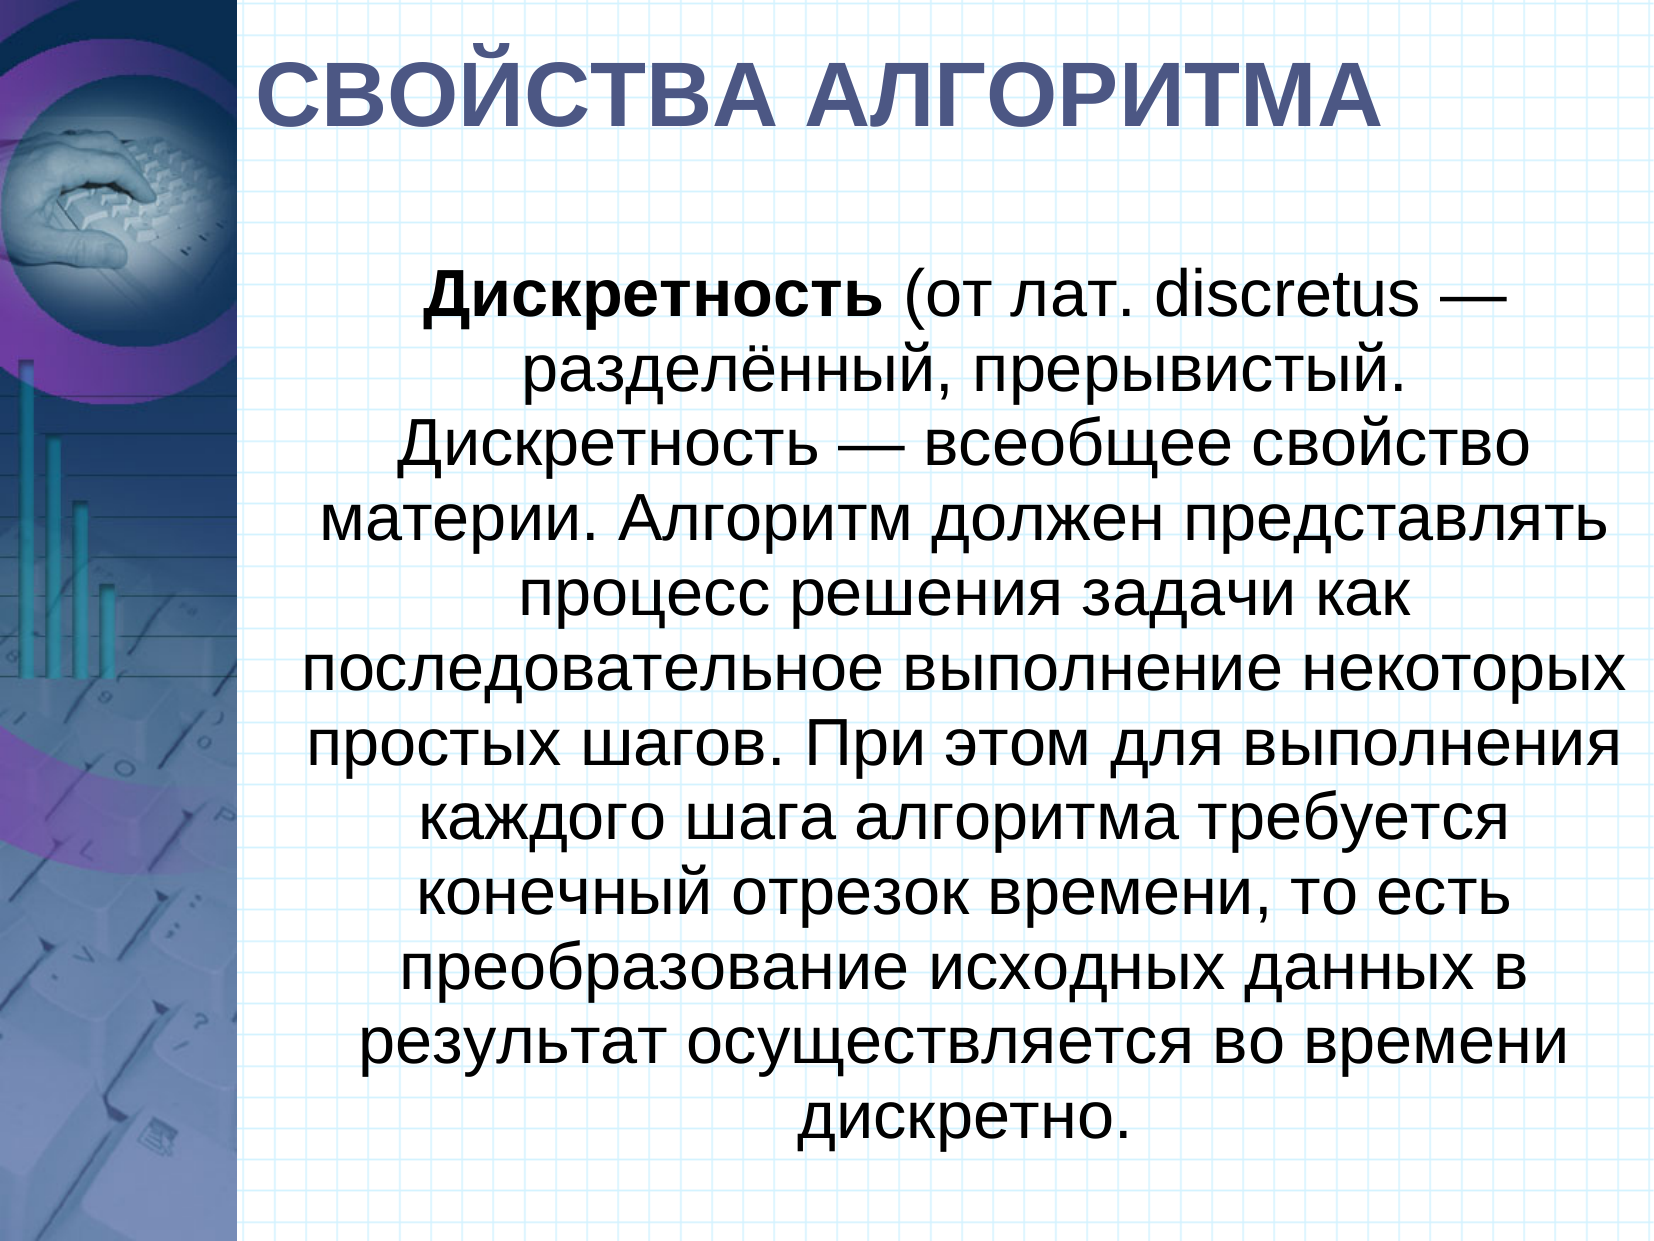

# СВОЙСТВА АЛГОРИТМА
Дискретность (от лат. discretus — разделённый, прерывистый. Дискретность — всеобщее свойство материи. Алгоритм должен представлять процесс решения задачи как последовательное выполнение некоторых простых шагов. При этом для выполнения каждого шага алгоритма требуется конечный отрезок времени, то есть преобразование исходных данных в результат осуществляется во времени дискретно.